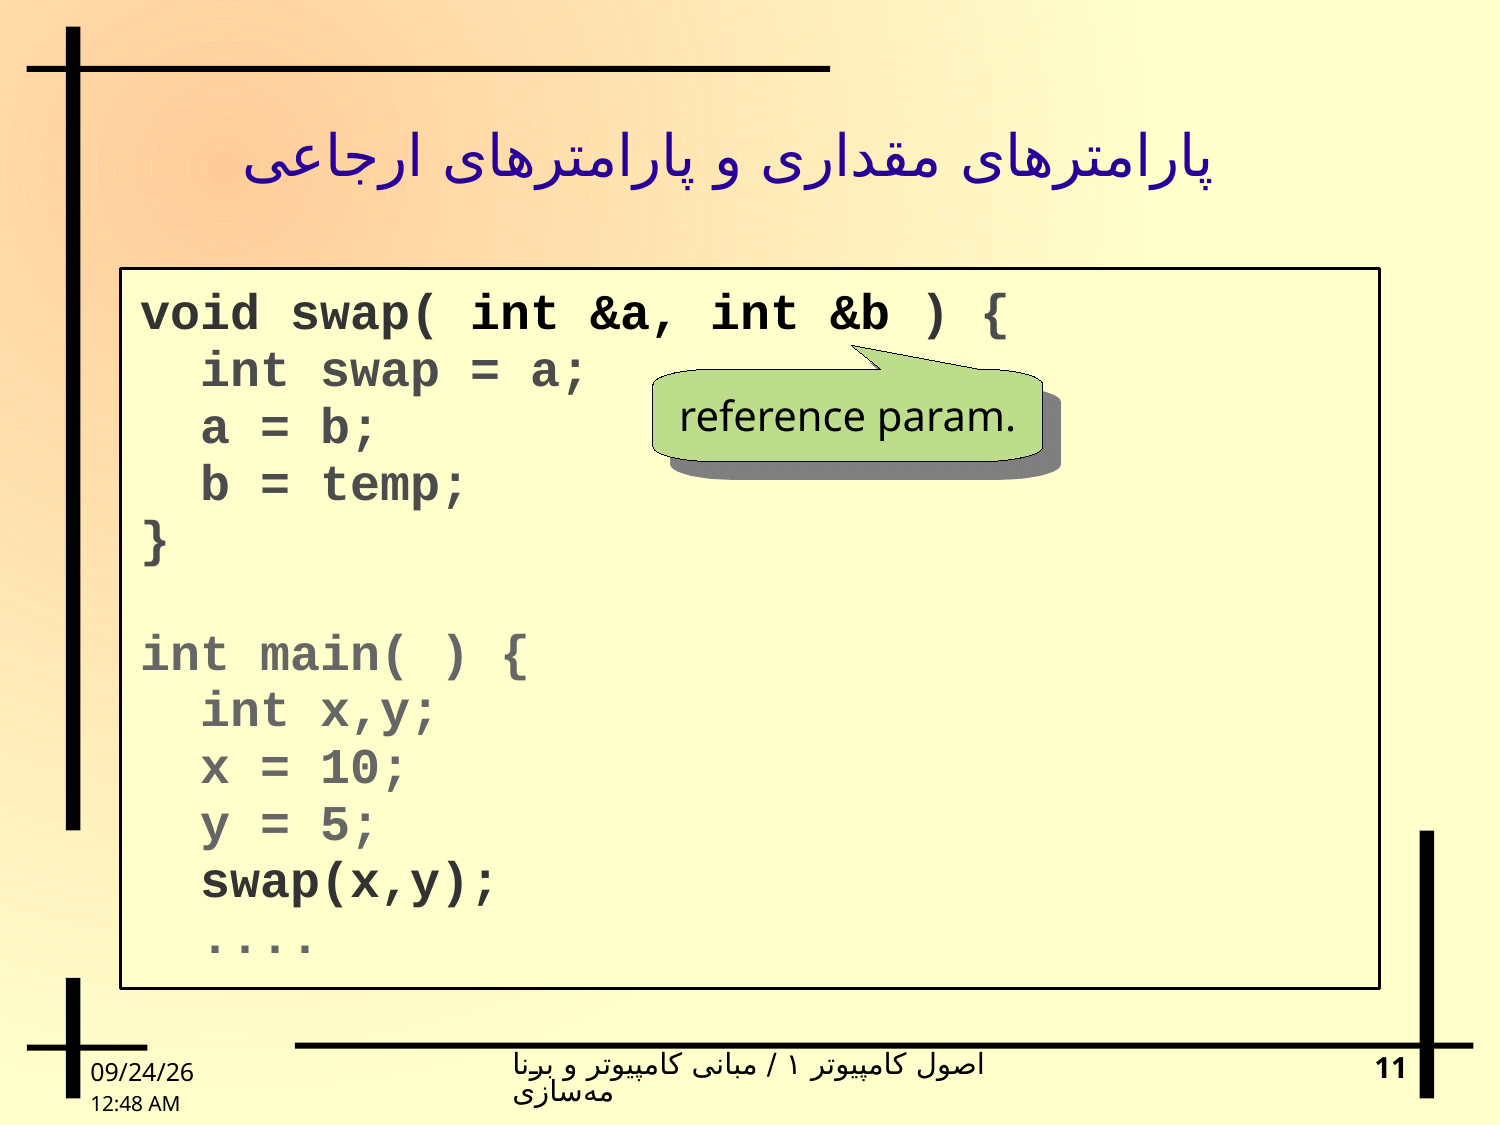

پارامترهای مقداری و پارامترهای ارجاعی
# void swap( int &a, int &b ) {
 int swap = a;
 a = b;
 b = temp;
}
int main( ) {
 int x,y;
 x = 10;
 y = 5;
 swap(x,y);
 ....
reference param.
اصول کامپیوتر ۱ / مبانی کامپیوتر و برنامه‌سازی
11